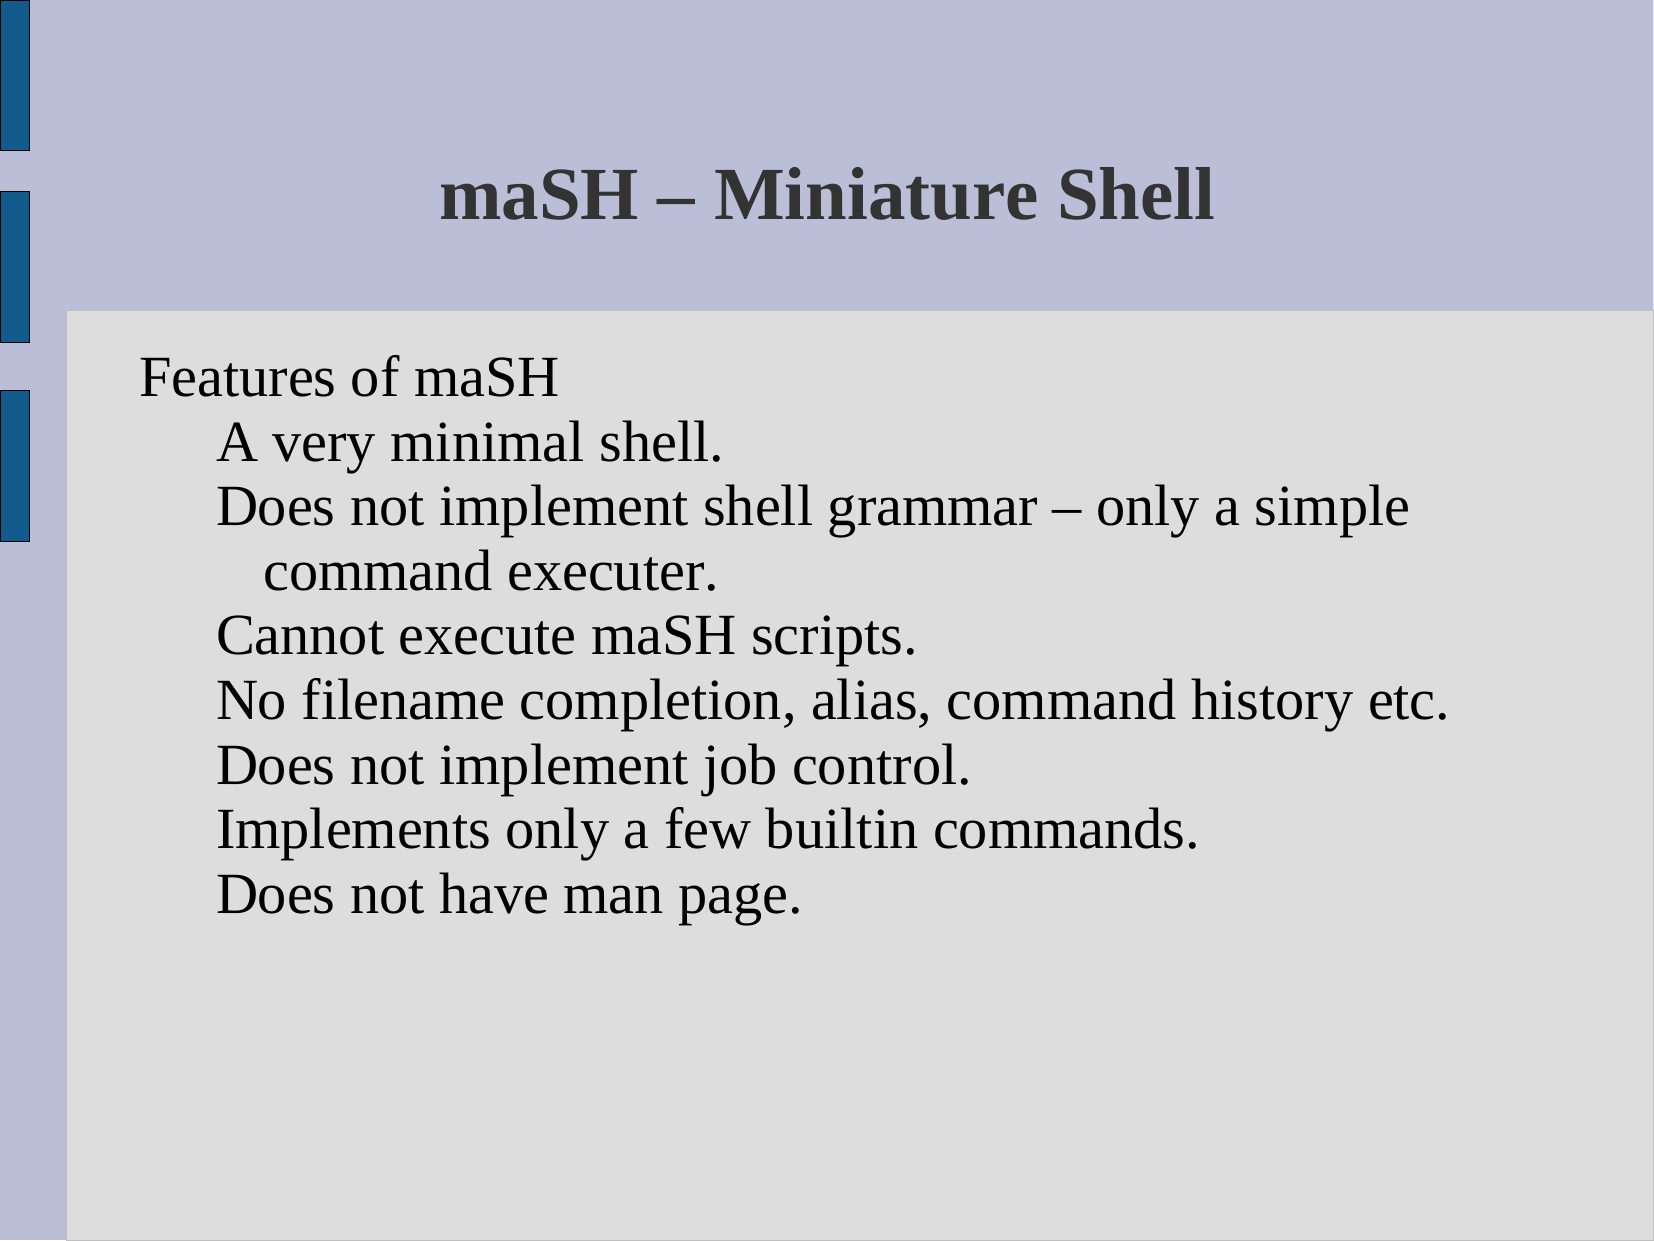

# maSH – Miniature Shell
Features of maSH
A very minimal shell.
Does not implement shell grammar – only a simple command executer.
Cannot execute maSH scripts.
No filename completion, alias, command history etc.
Does not implement job control.
Implements only a few builtin commands.
Does not have man page.